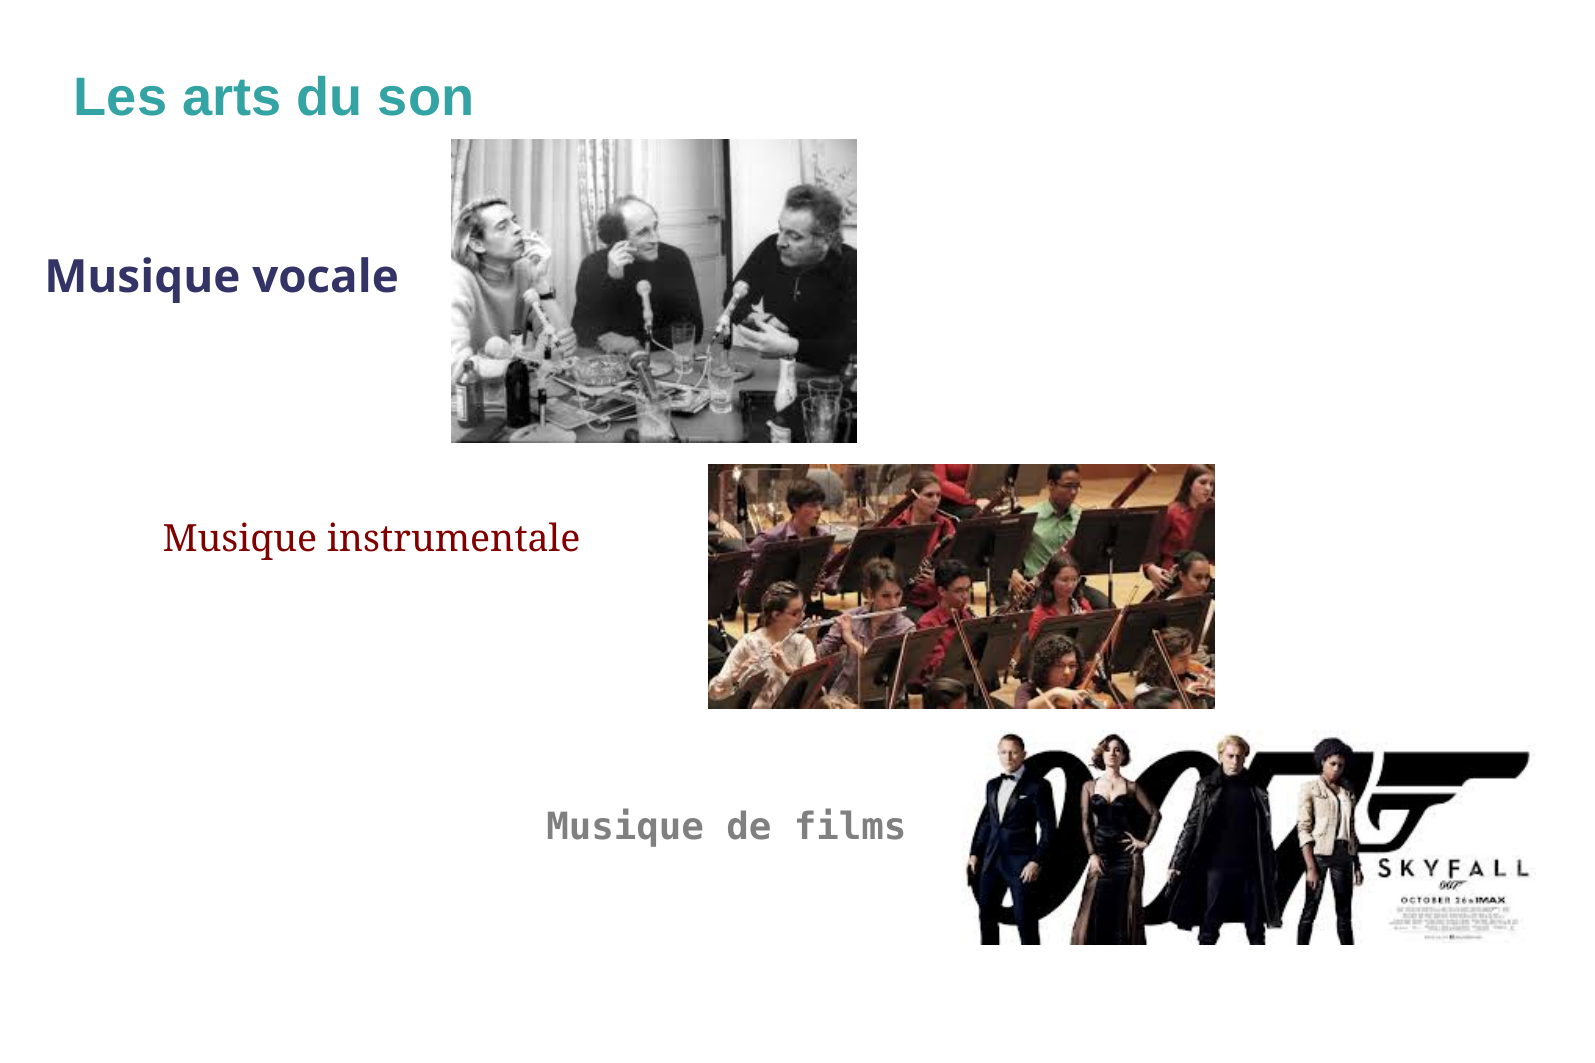

Les arts du son
Musique vocale
Musique instrumentale
Musique de films